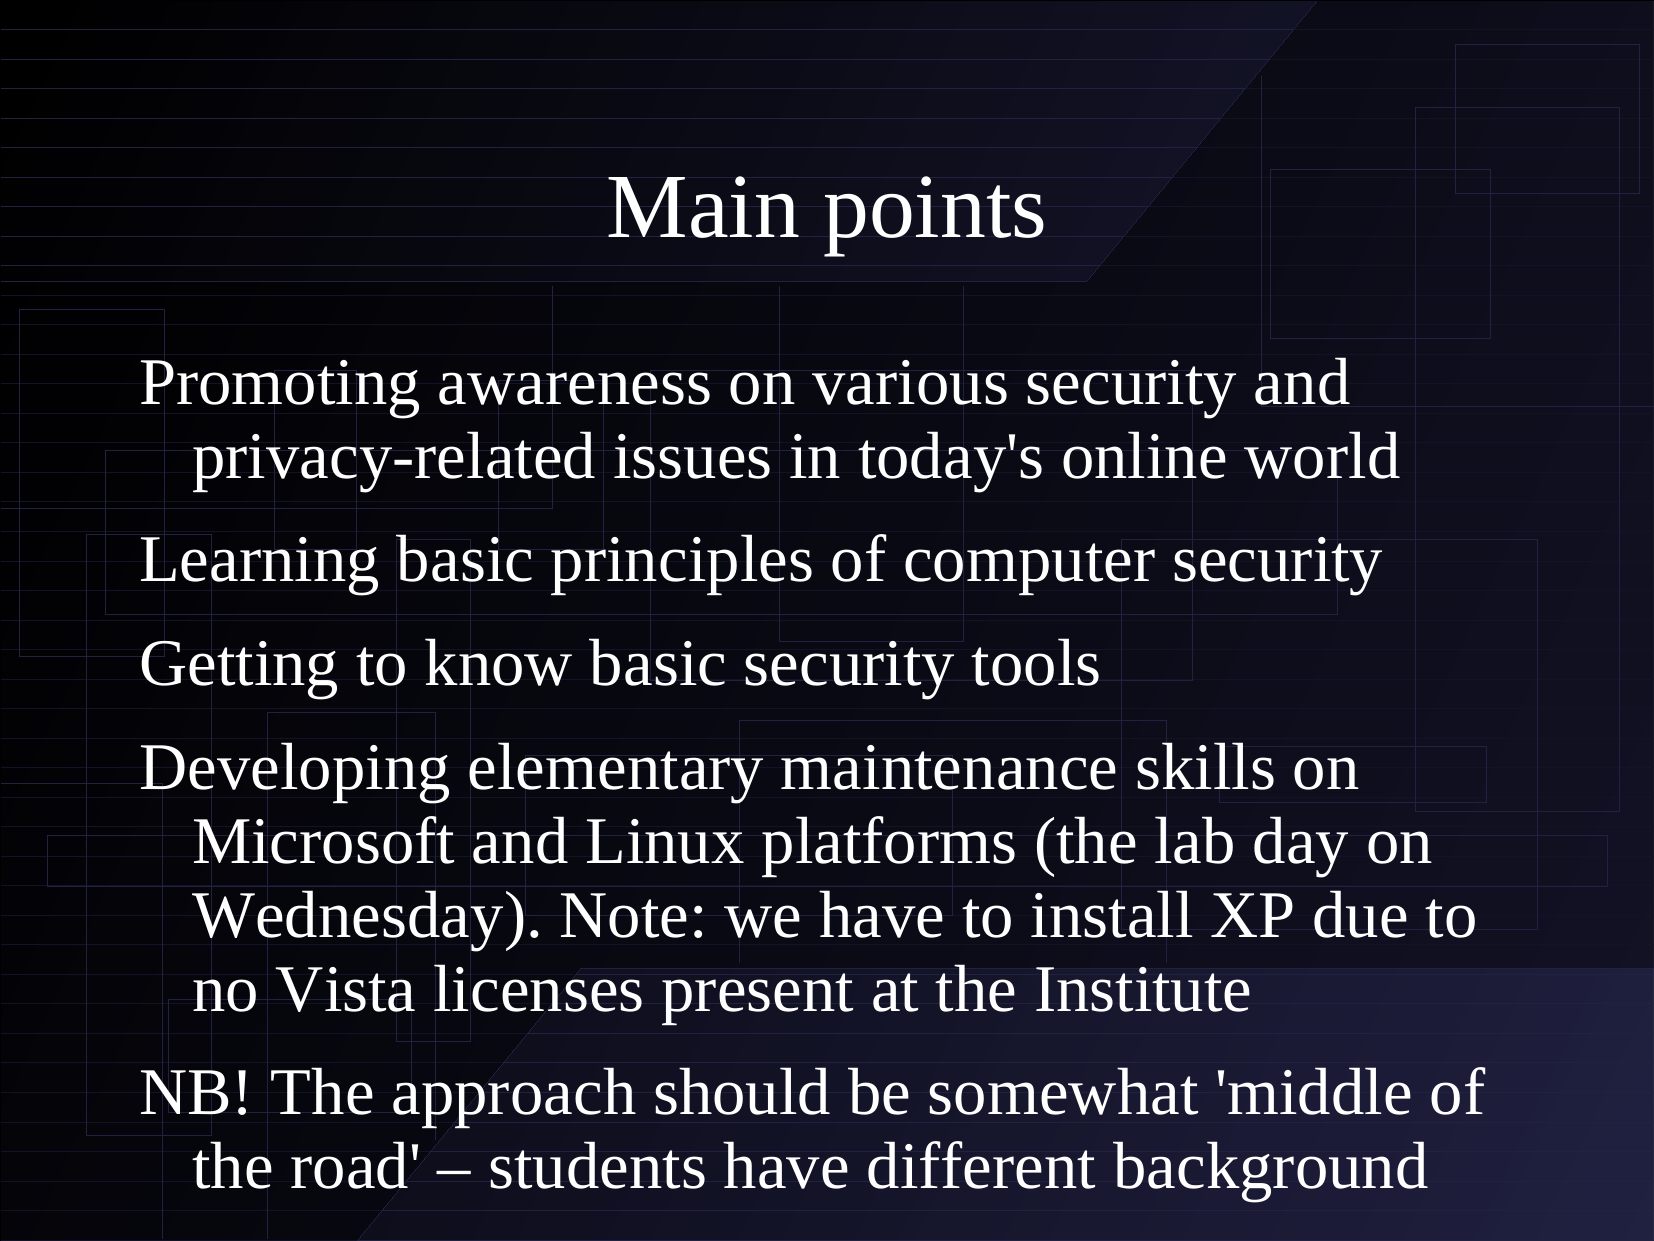

# Main points
Promoting awareness on various security and privacy-related issues in today's online world
Learning basic principles of computer security
Getting to know basic security tools
Developing elementary maintenance skills on Microsoft and Linux platforms (the lab day on Wednesday). Note: we have to install XP due to no Vista licenses present at the Institute
NB! The approach should be somewhat 'middle of the road' – students have different background